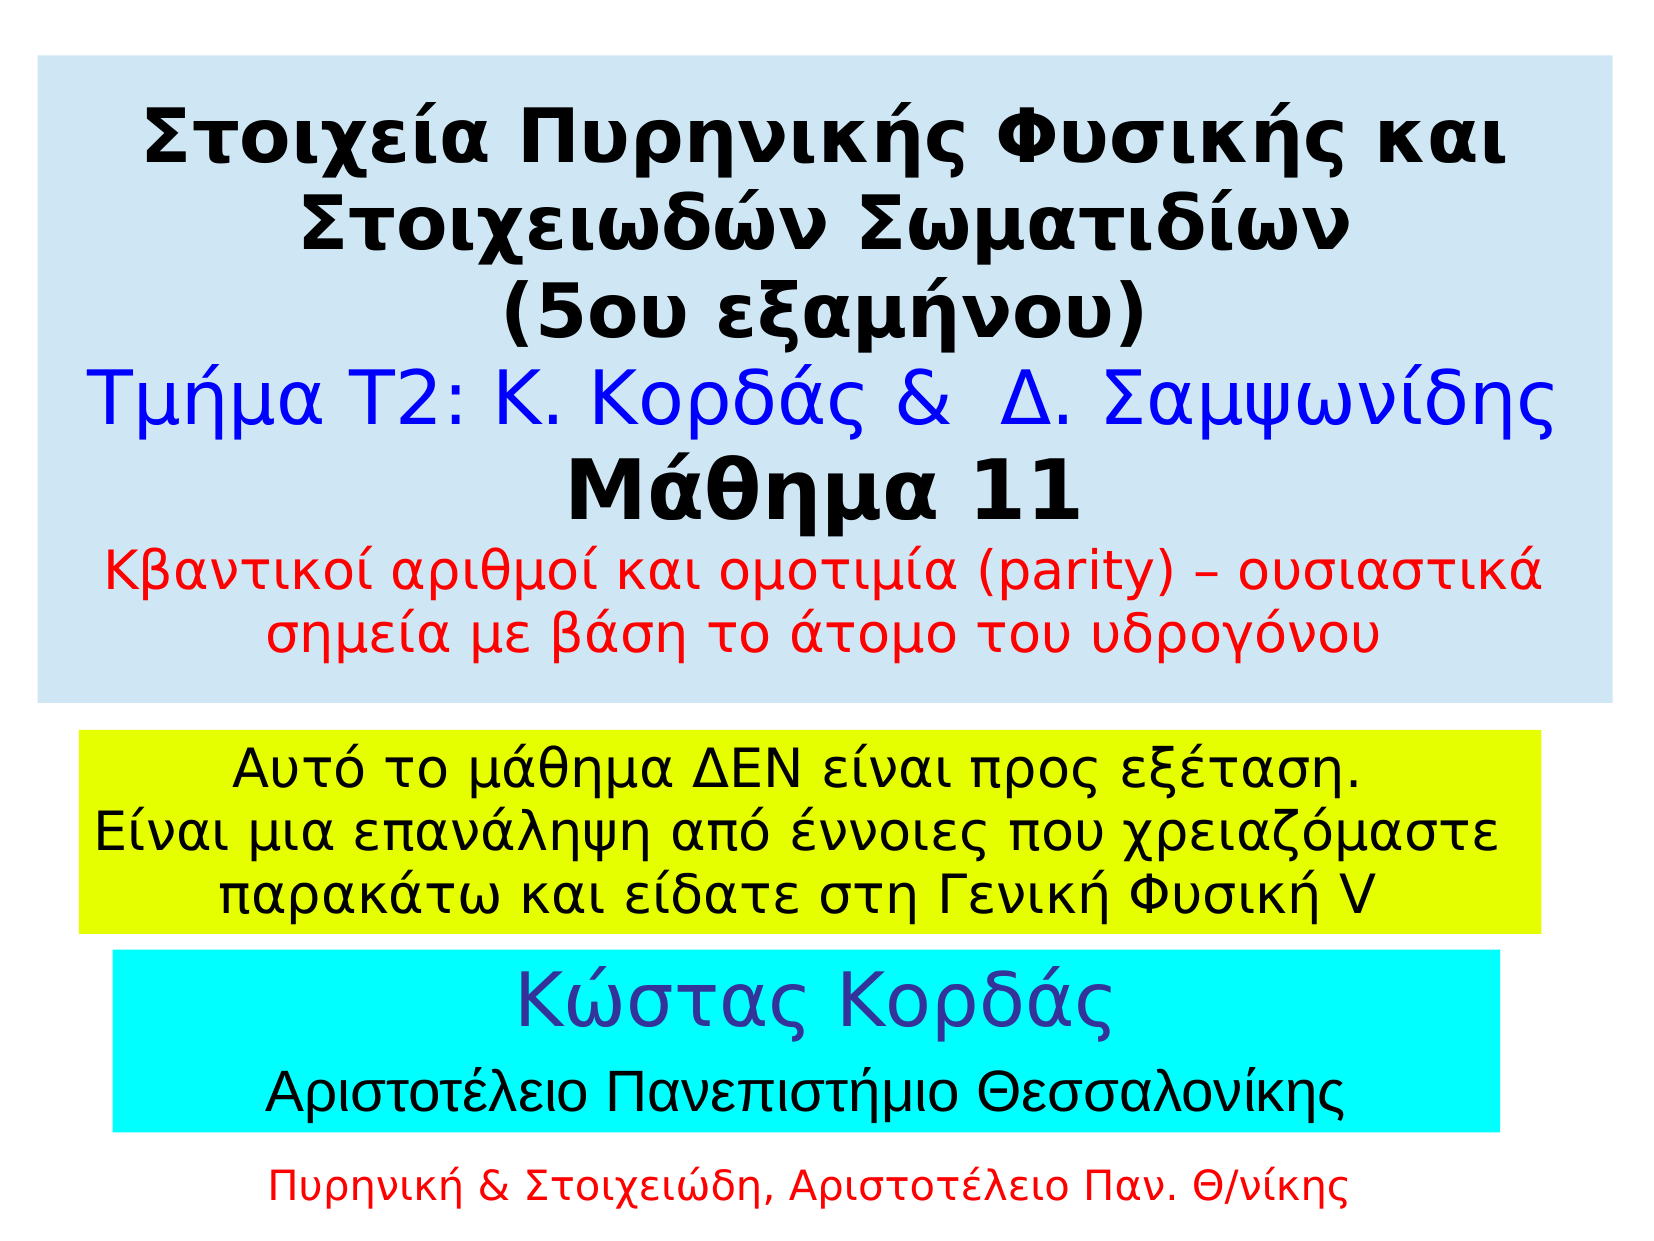

# Στοιχεία Πυρηνικής Φυσικής και Στοιχειωδών Σωματιδίων (5ου εξαμήνου) Τμήμα T2: Κ. Κορδάς & Δ. Σαμψωνίδης Μάθημα 11 Κβαντικοί αριθμοί και ομοτιμία (parity) – ουσιαστικά σημεία με βάση το άτομο του υδρογόνου
Αυτό το μάθημα ΔΕΝ είναι προς εξέταση.
Είναι μια επανάληψη από έννοιες που χρειαζόμαστε
παρακάτω και είδατε στη Γενική Φυσική V
 Κώστας Κορδάς
Αριστοτέλειο Πανεπιστήμιο Θεσσαλονίκης
Πυρηνική & Στοιχειώδη, Αριστοτέλειο Παν. Θ/νίκης